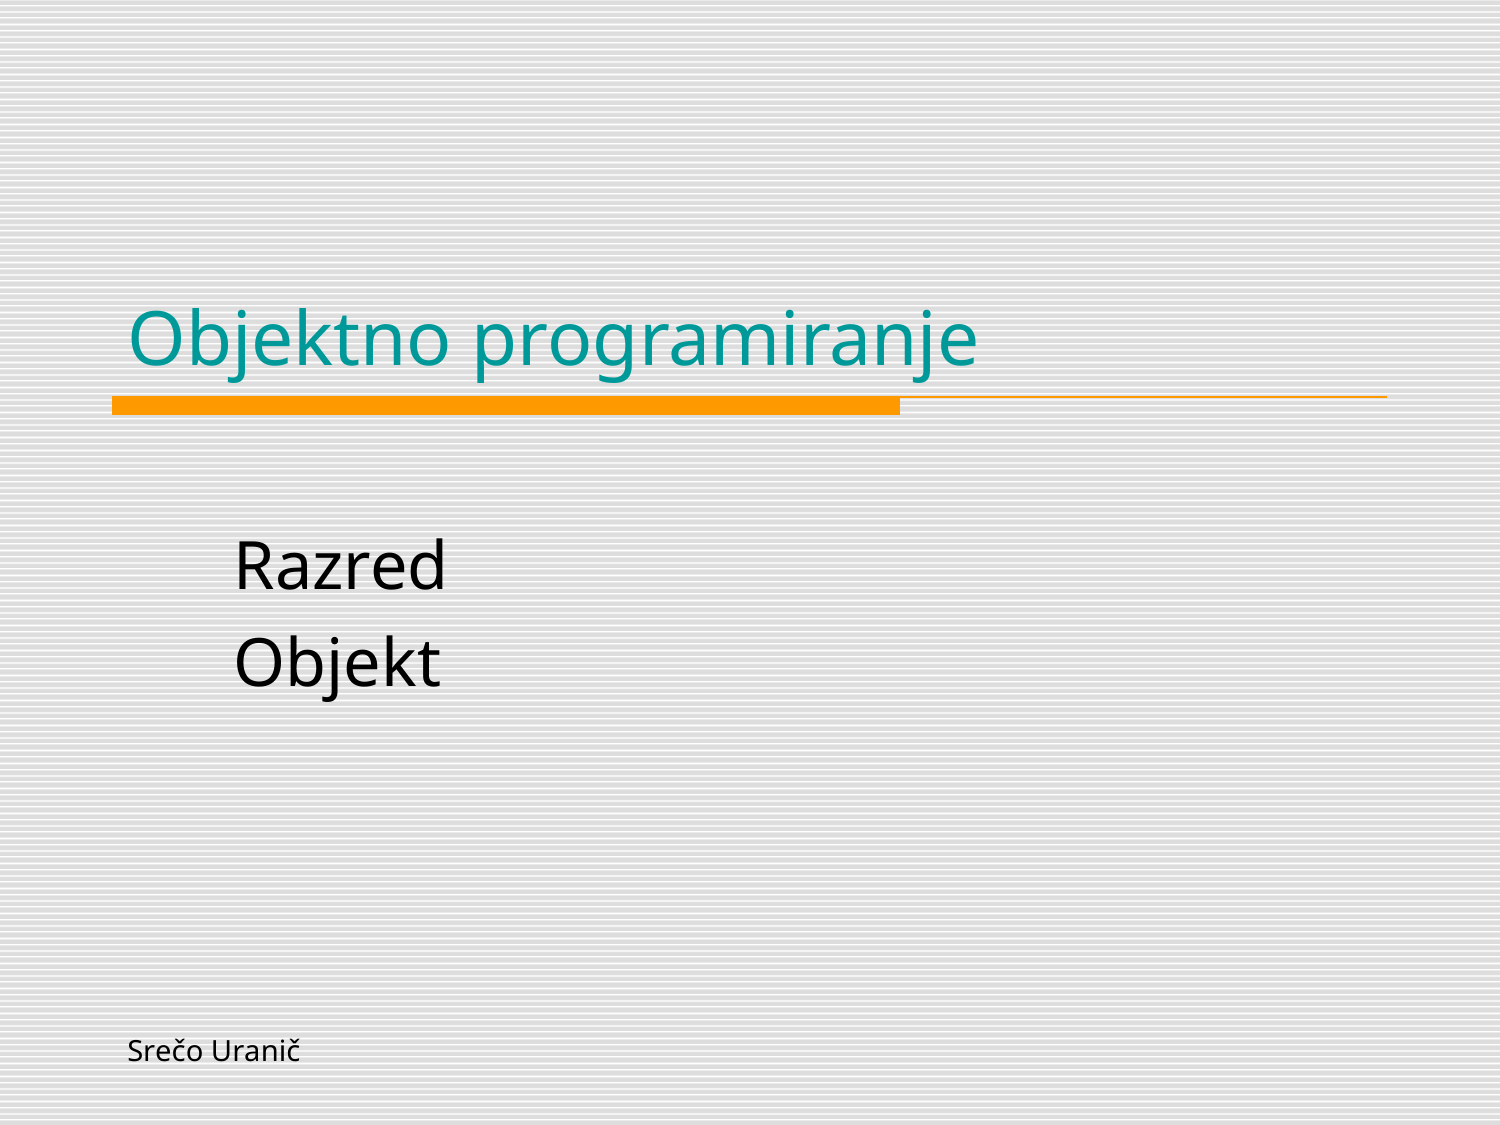

# Objektno programiranje
Razred
Objekt
Srečo Uranič